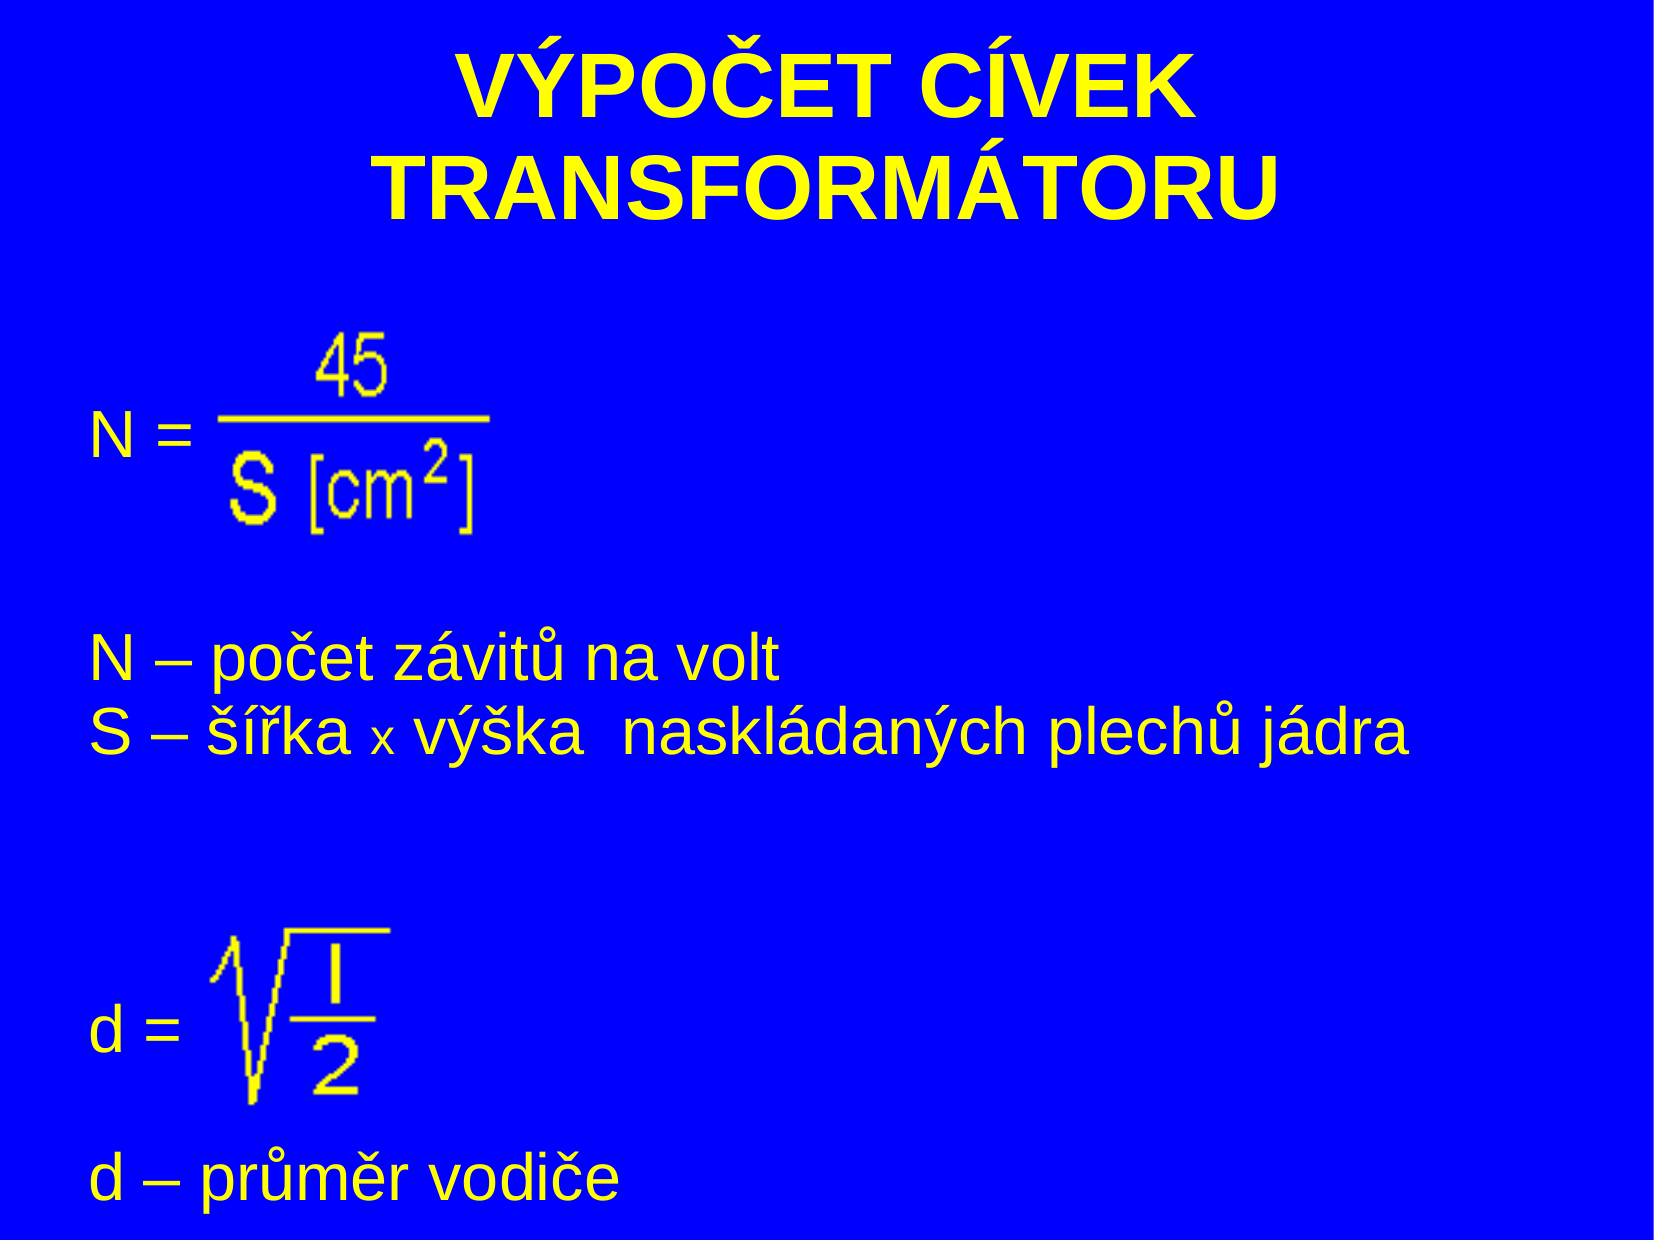

# VÝPOČET CÍVEK TRANSFORMÁTORU
N =
N – počet závitů na volt
S – šířka x výška naskládaných plechů jádra
d =
d – průměr vodiče